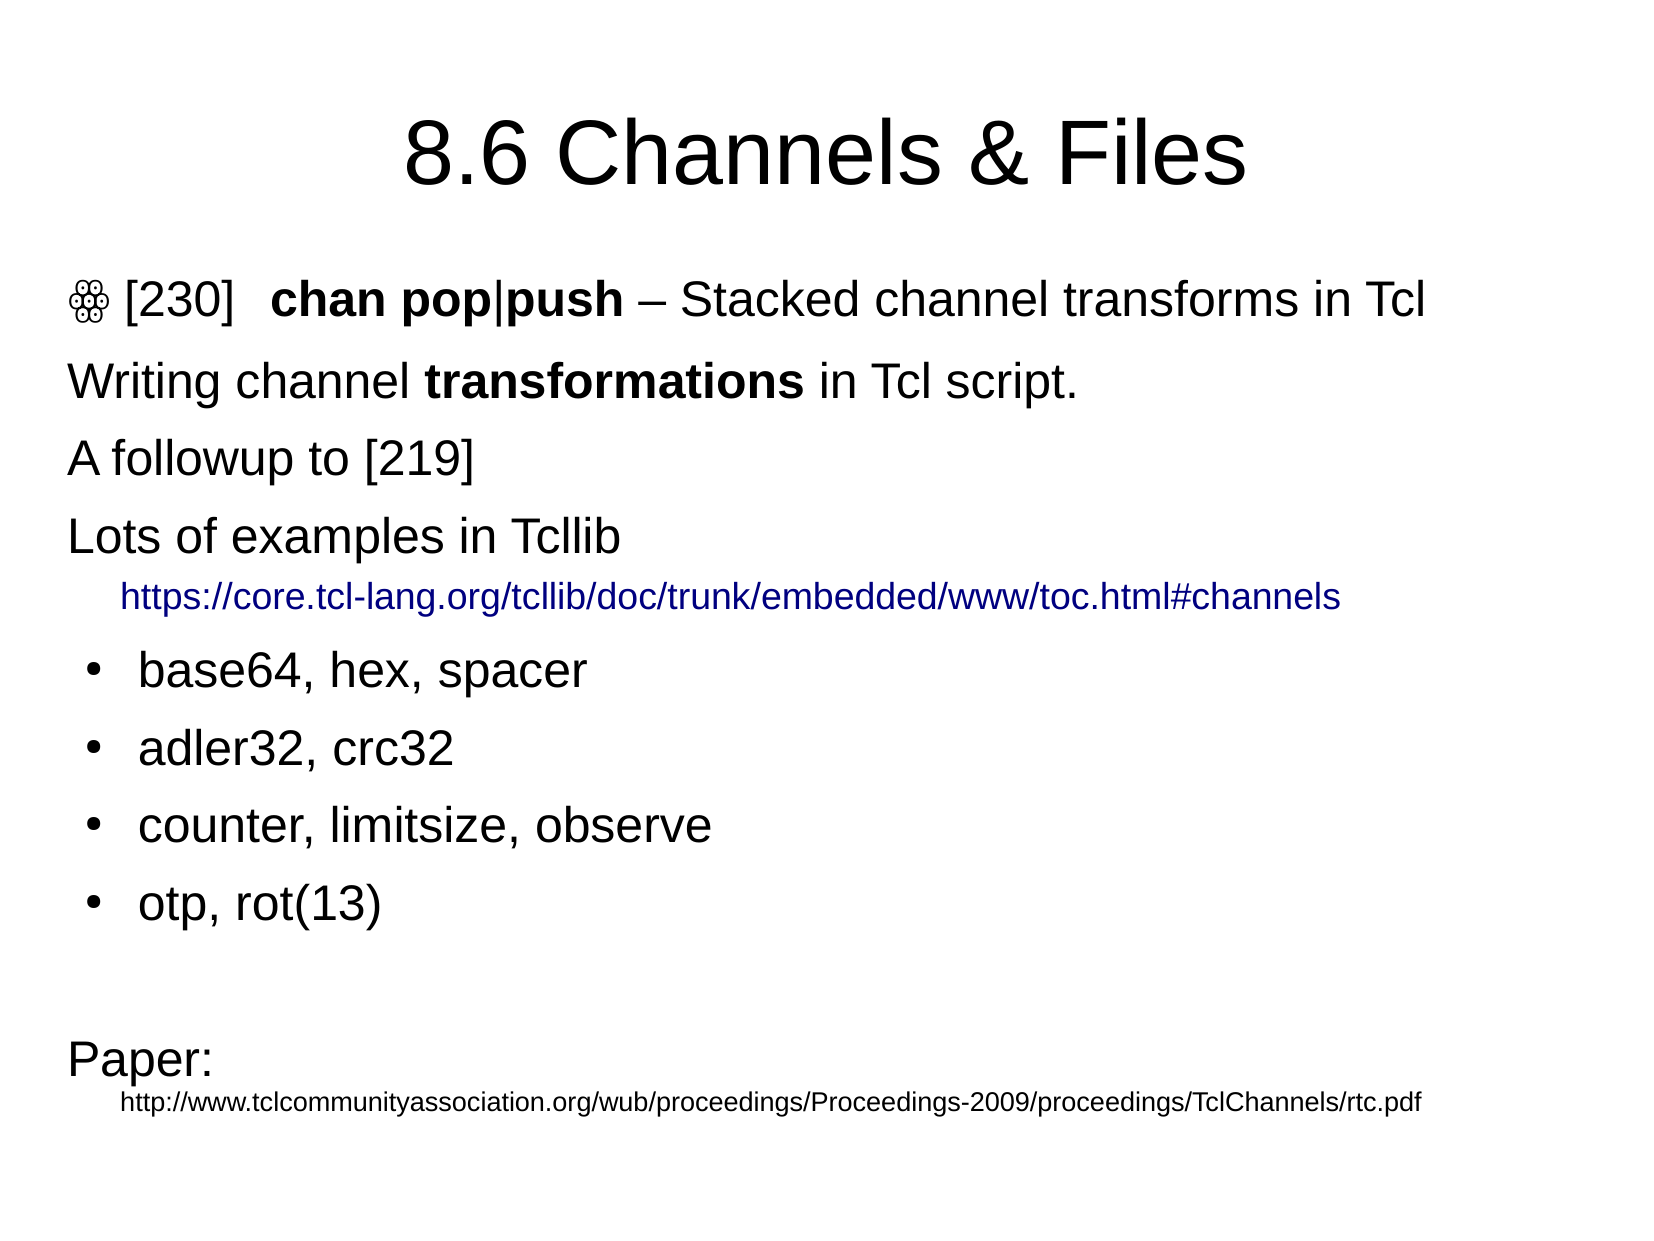

# 8.6 Channels & Files
ꙮ [230]	chan pop|push – Stacked channel transforms in Tcl
Writing channel transformations in Tcl script.
A followup to [219]
Lots of examples in Tcllib https://core.tcl-lang.org/tcllib/doc/trunk/embedded/www/toc.html#channels
base64, hex, spacer
adler32, crc32
counter, limitsize, observe
otp, rot(13)
Paper:
http://www.tclcommunityassociation.org/wub/proceedings/Proceedings-2009/proceedings/TclChannels/rtc.pdf